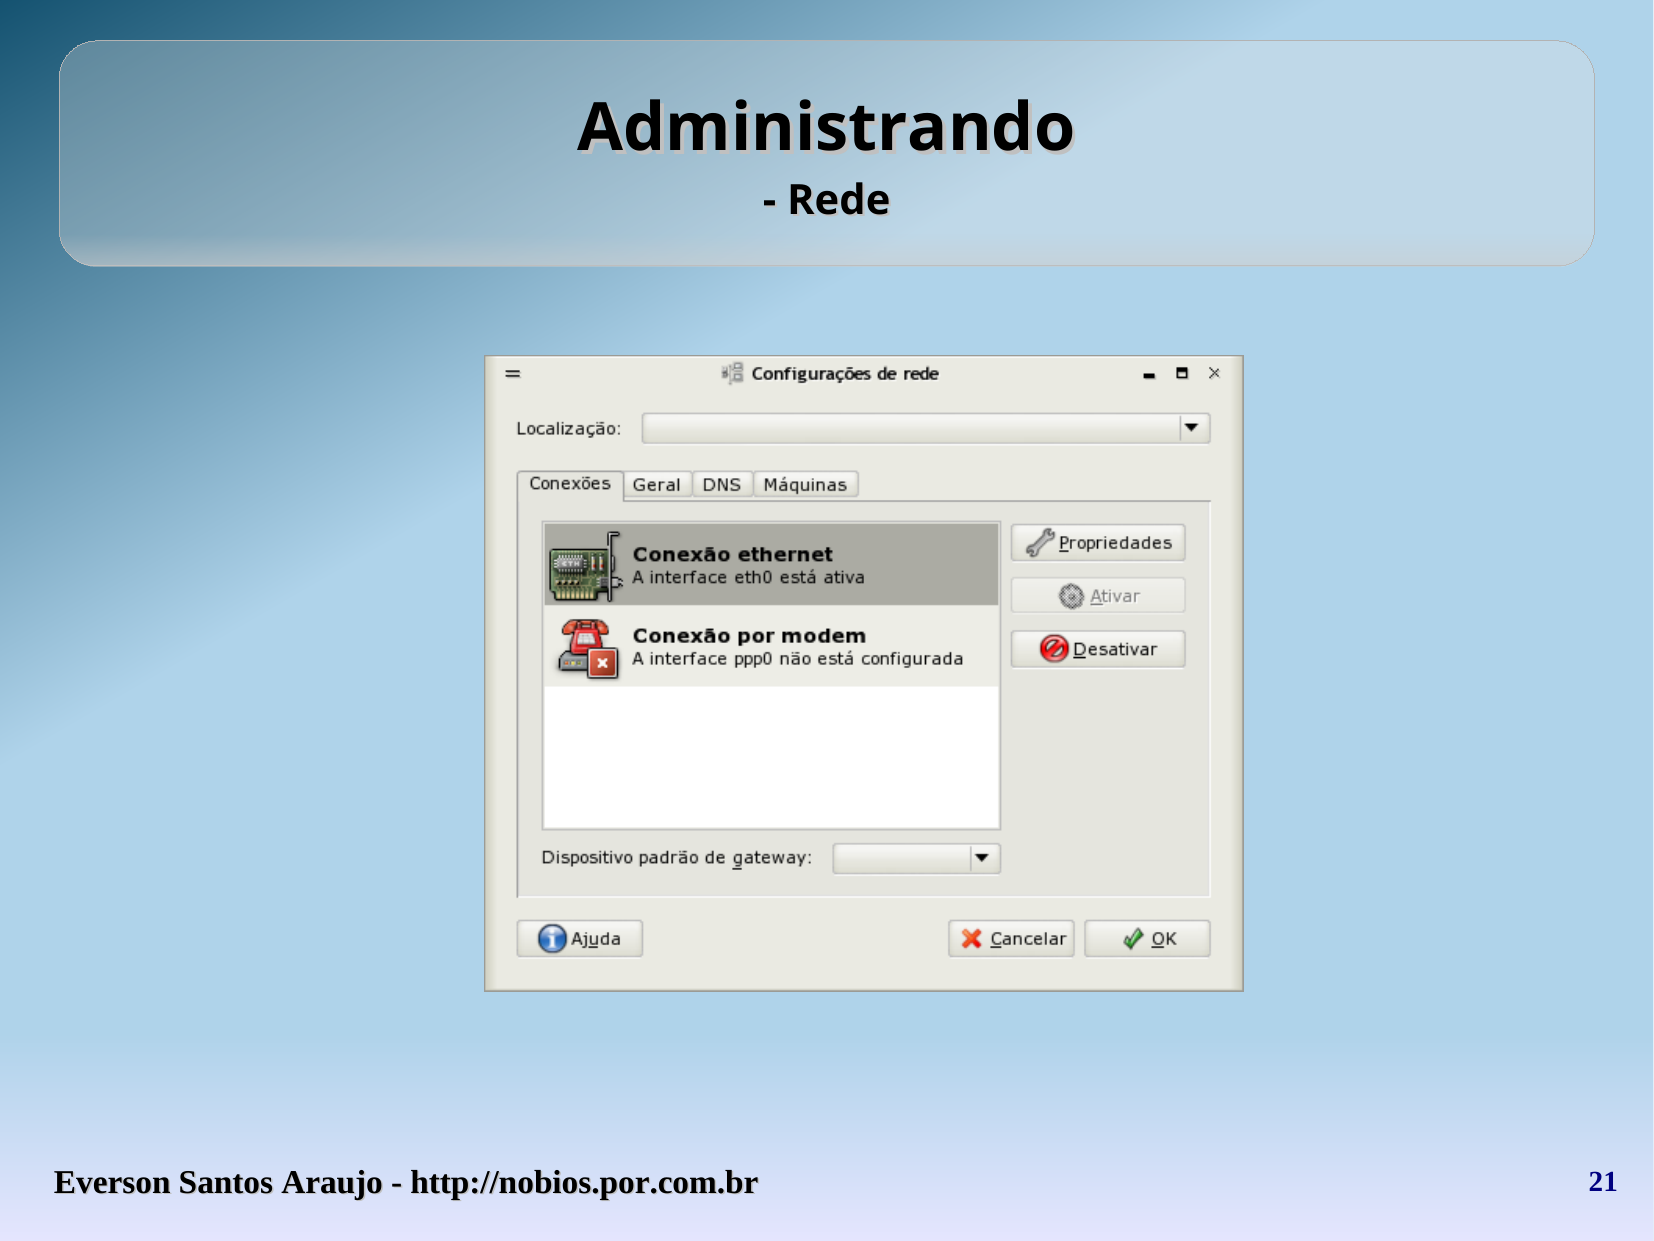

# Administrando - Rede
Everson Santos Araujo - http://nobios.por.com.br
21